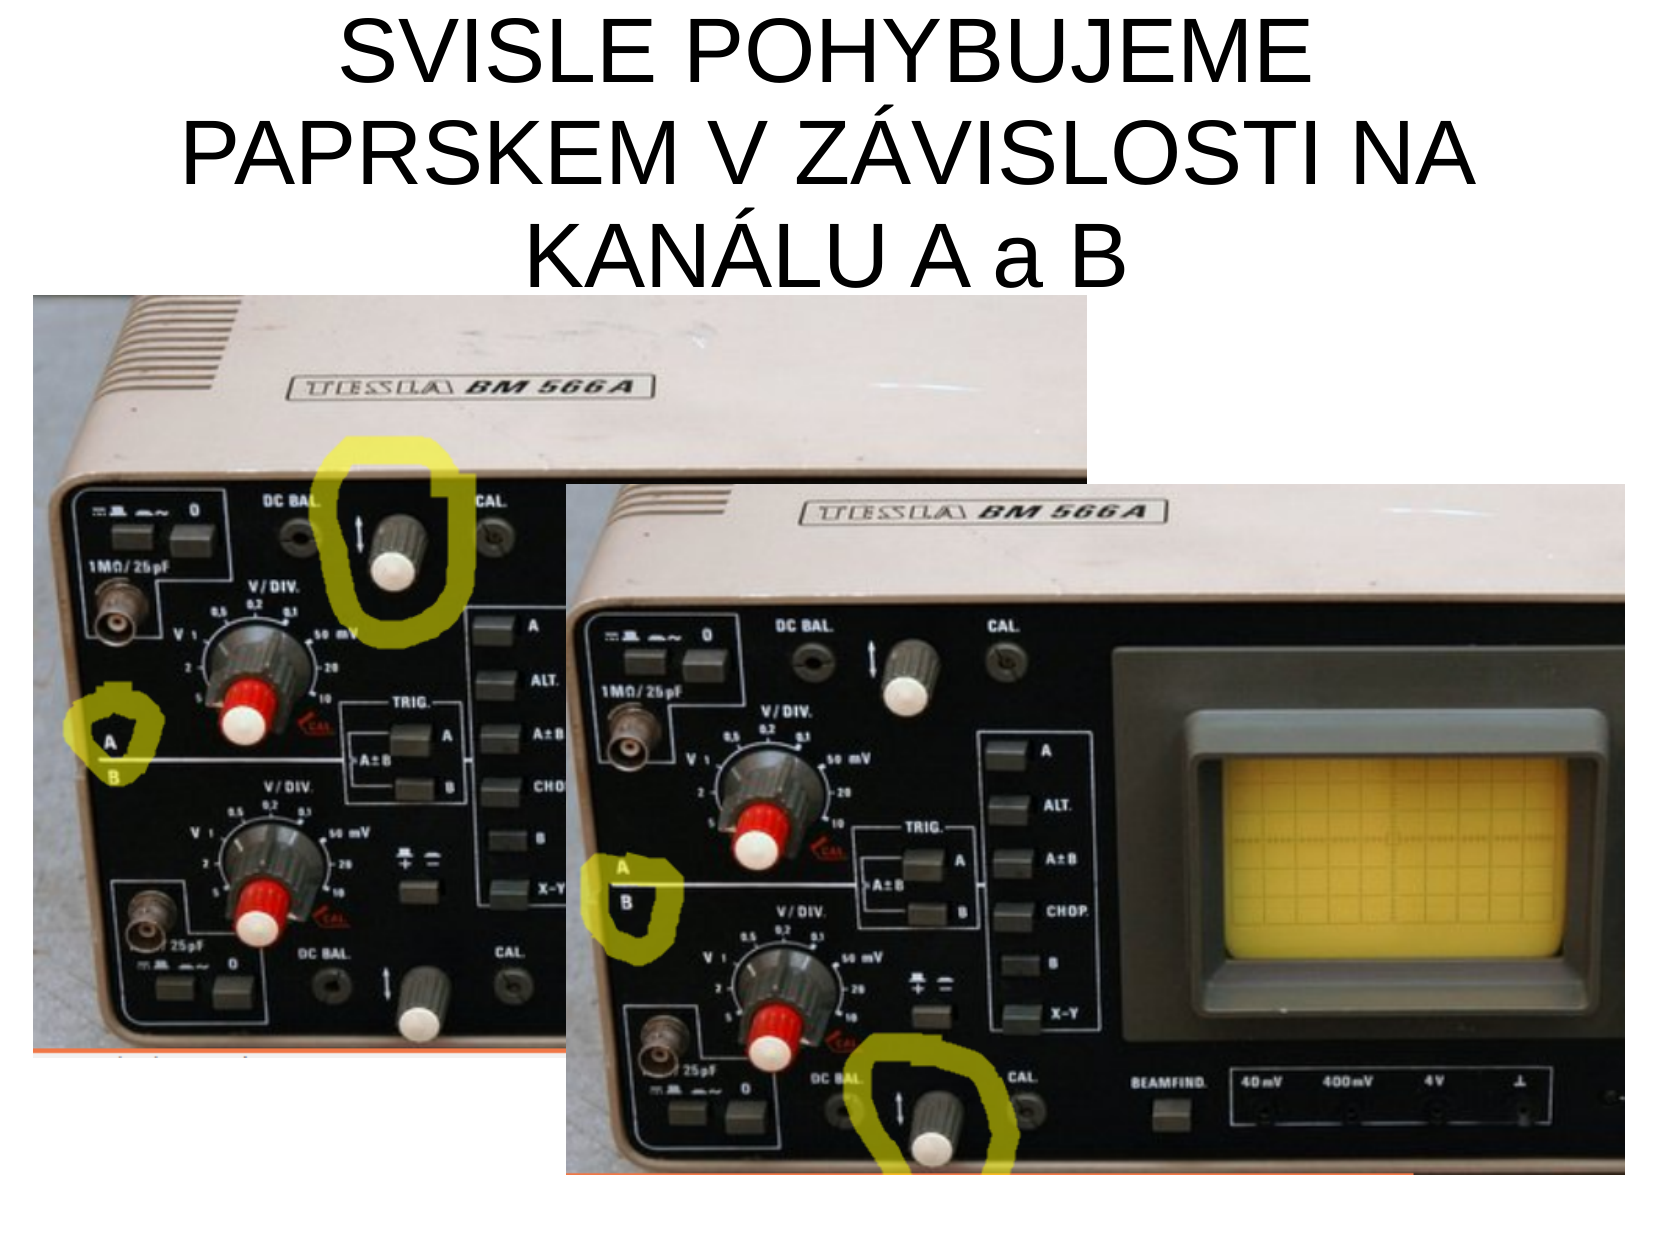

# SVISLE POHYBUJEME PAPRSKEM V ZÁVISLOSTI NA KANÁLU A a B